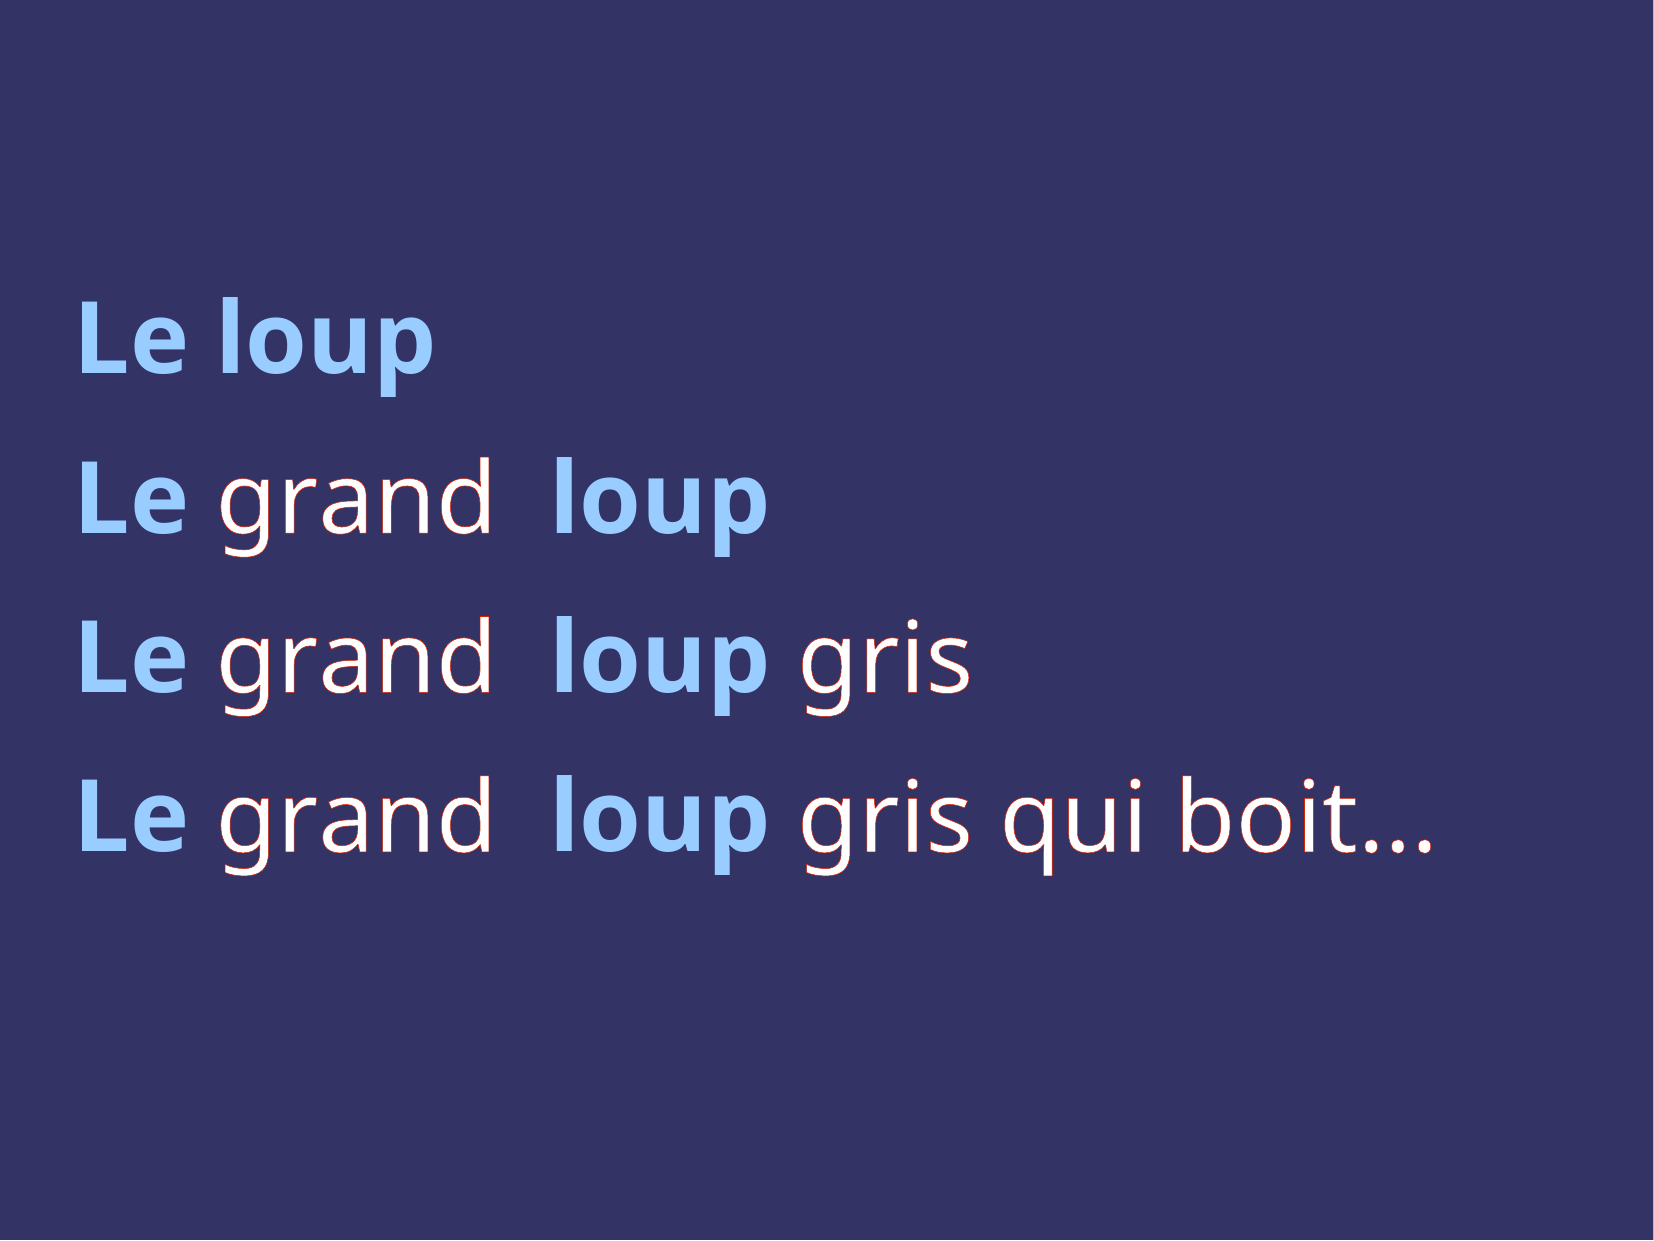

Le loup
Le grand loup
Le grand loup gris
Le grand loup gris qui boit...